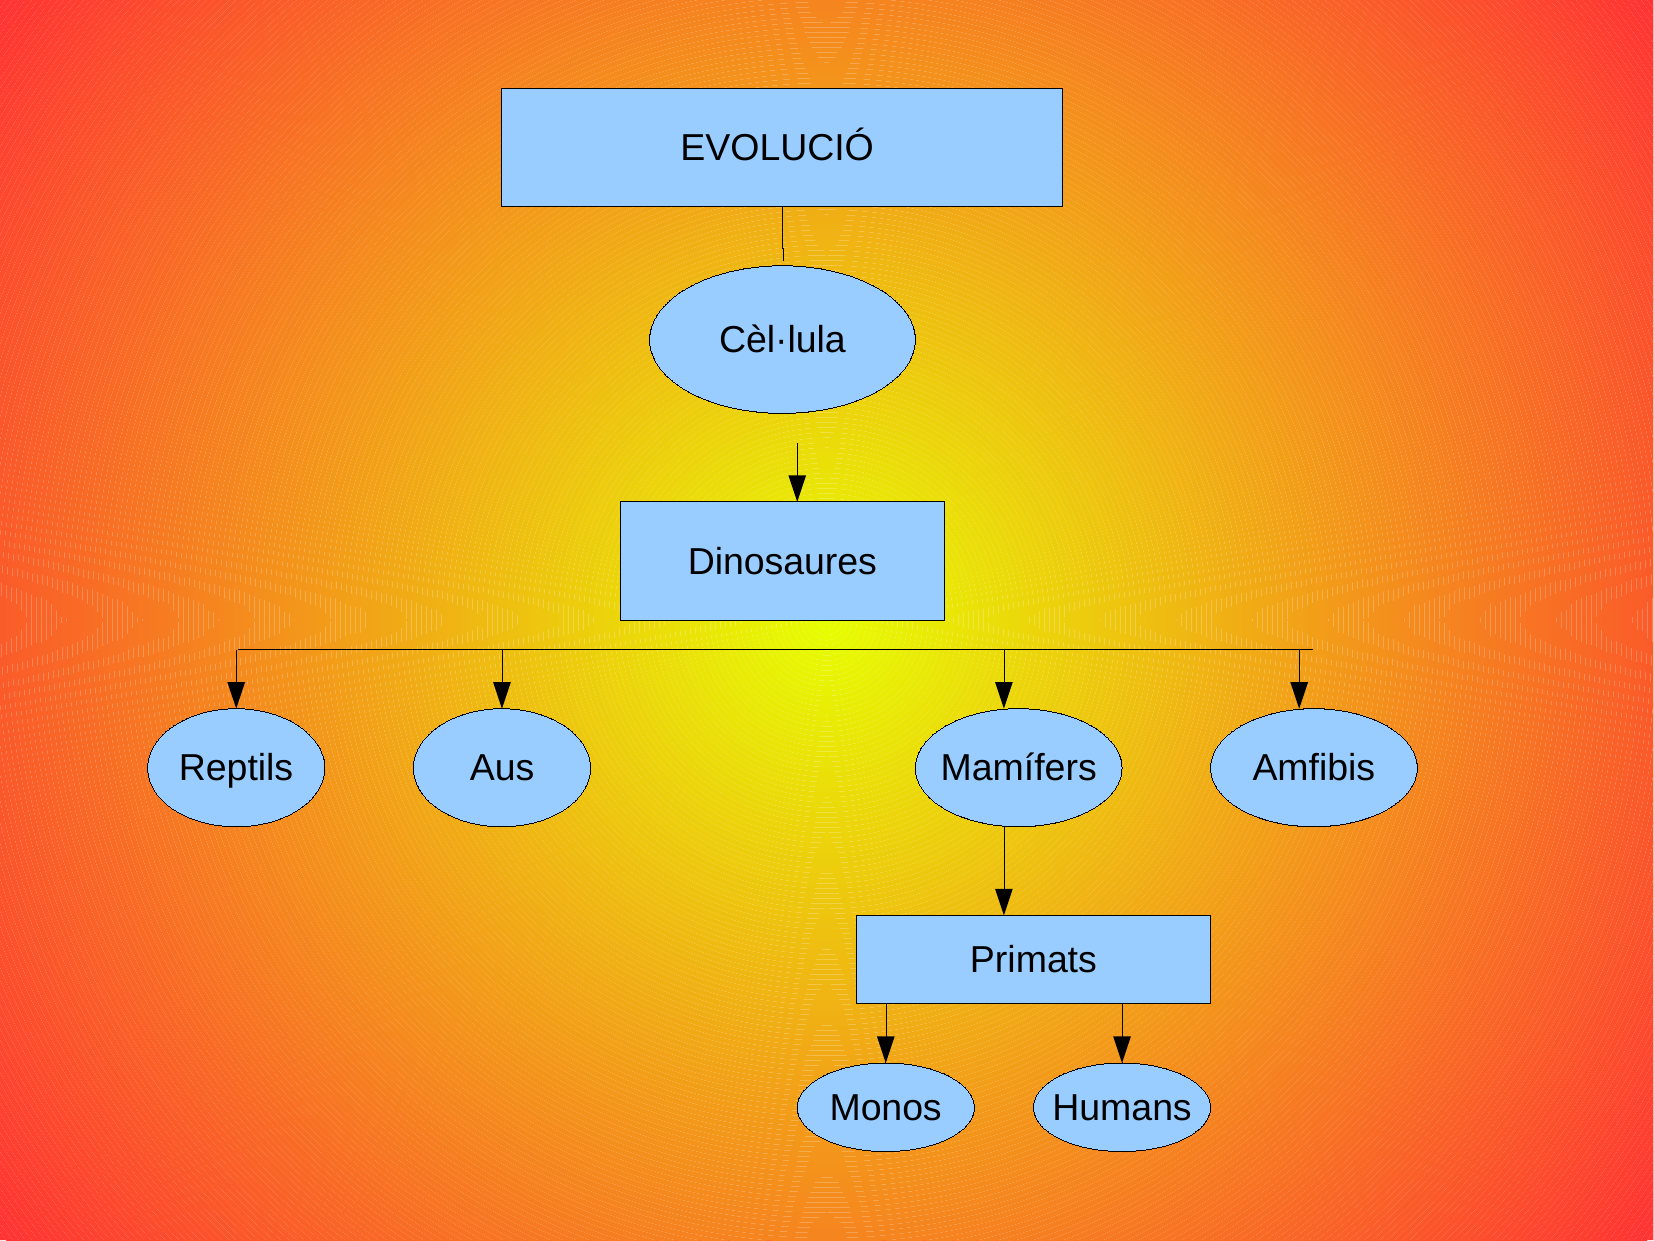

EVOLUCIÓ
Cèl·lula
Dinosaures
Reptils
Aus
Mamífers
Amfibis
Primats
Monos
Humans